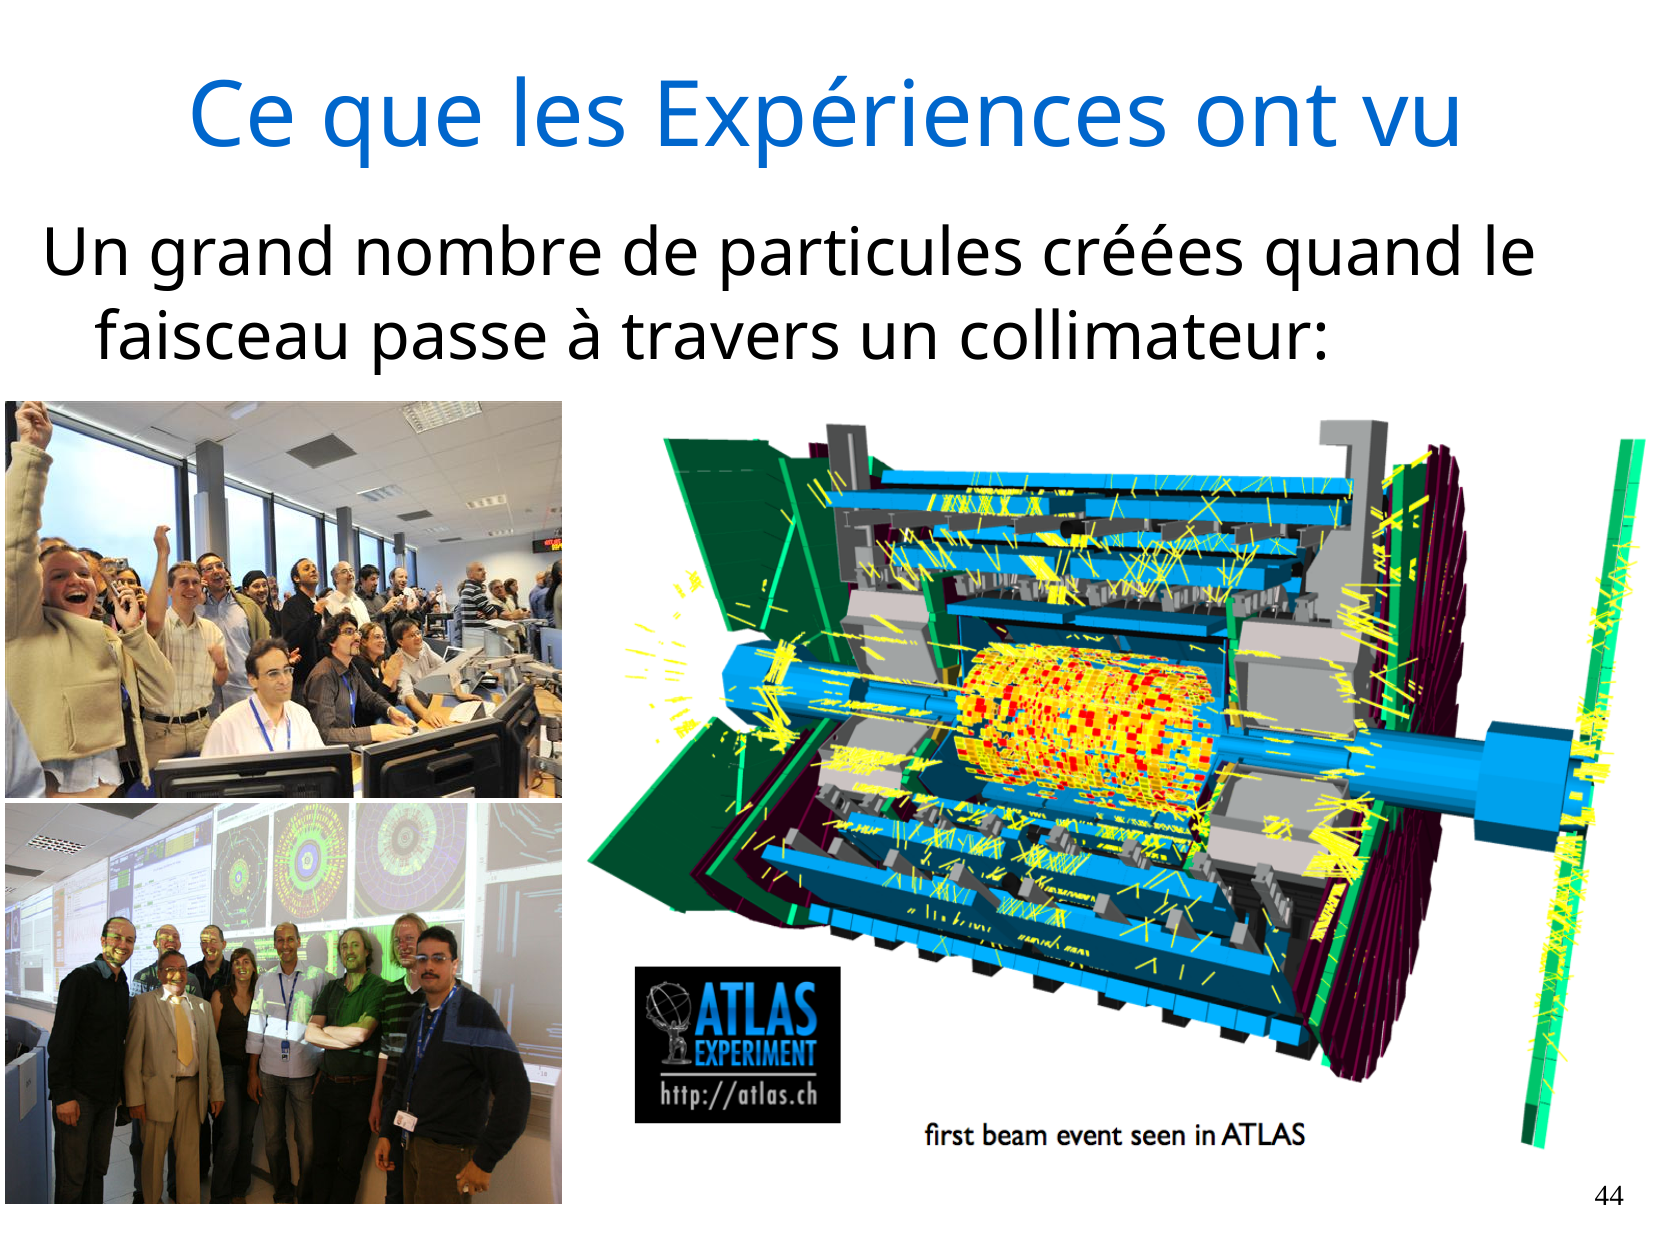

# Ce que les Expériences ont vu
Un grand nombre de particules créées quand le faisceau passe à travers un collimateur:
44